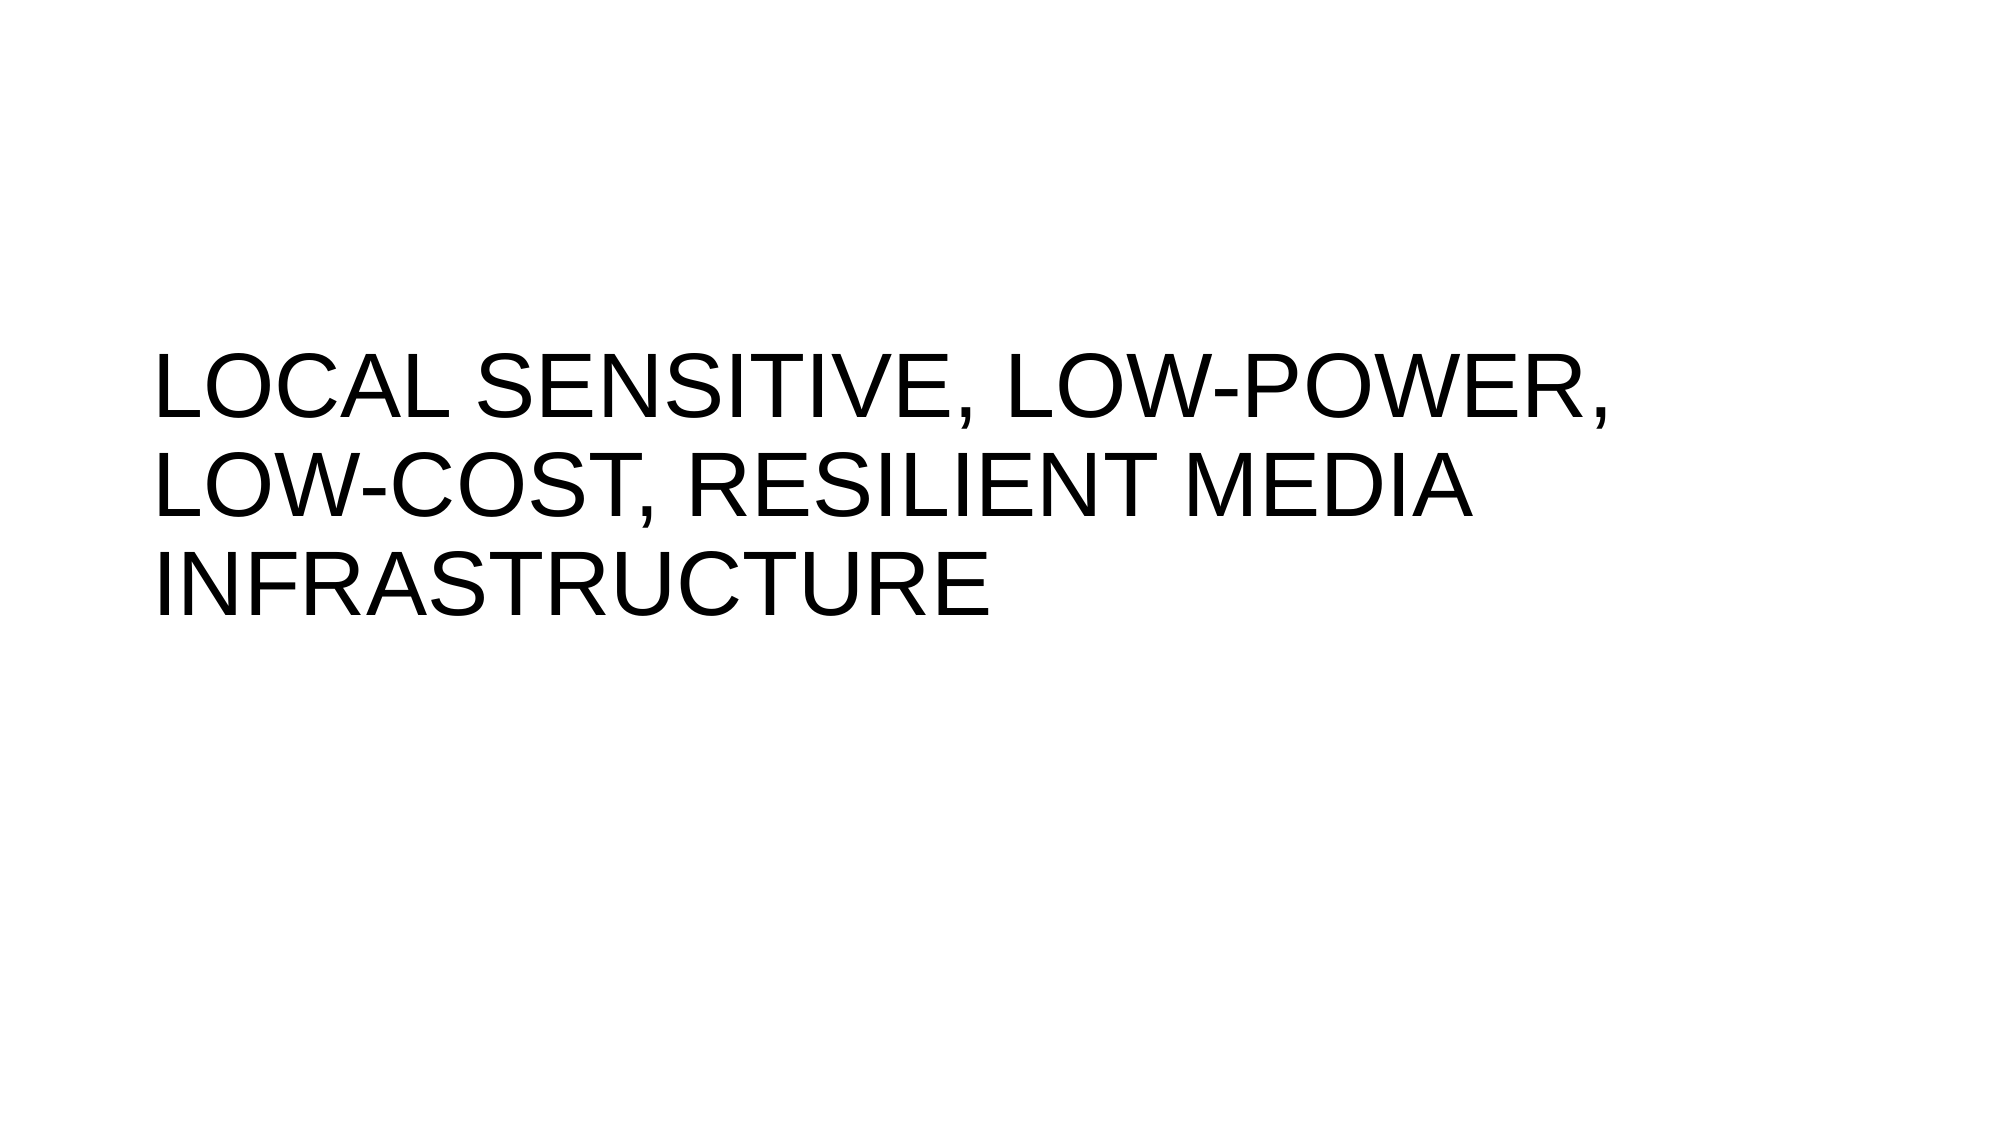

# LOCAL SENSITIVE, LOW-POWER, LOW-COST, RESILIENT MEDIA INFRASTRUCTURE